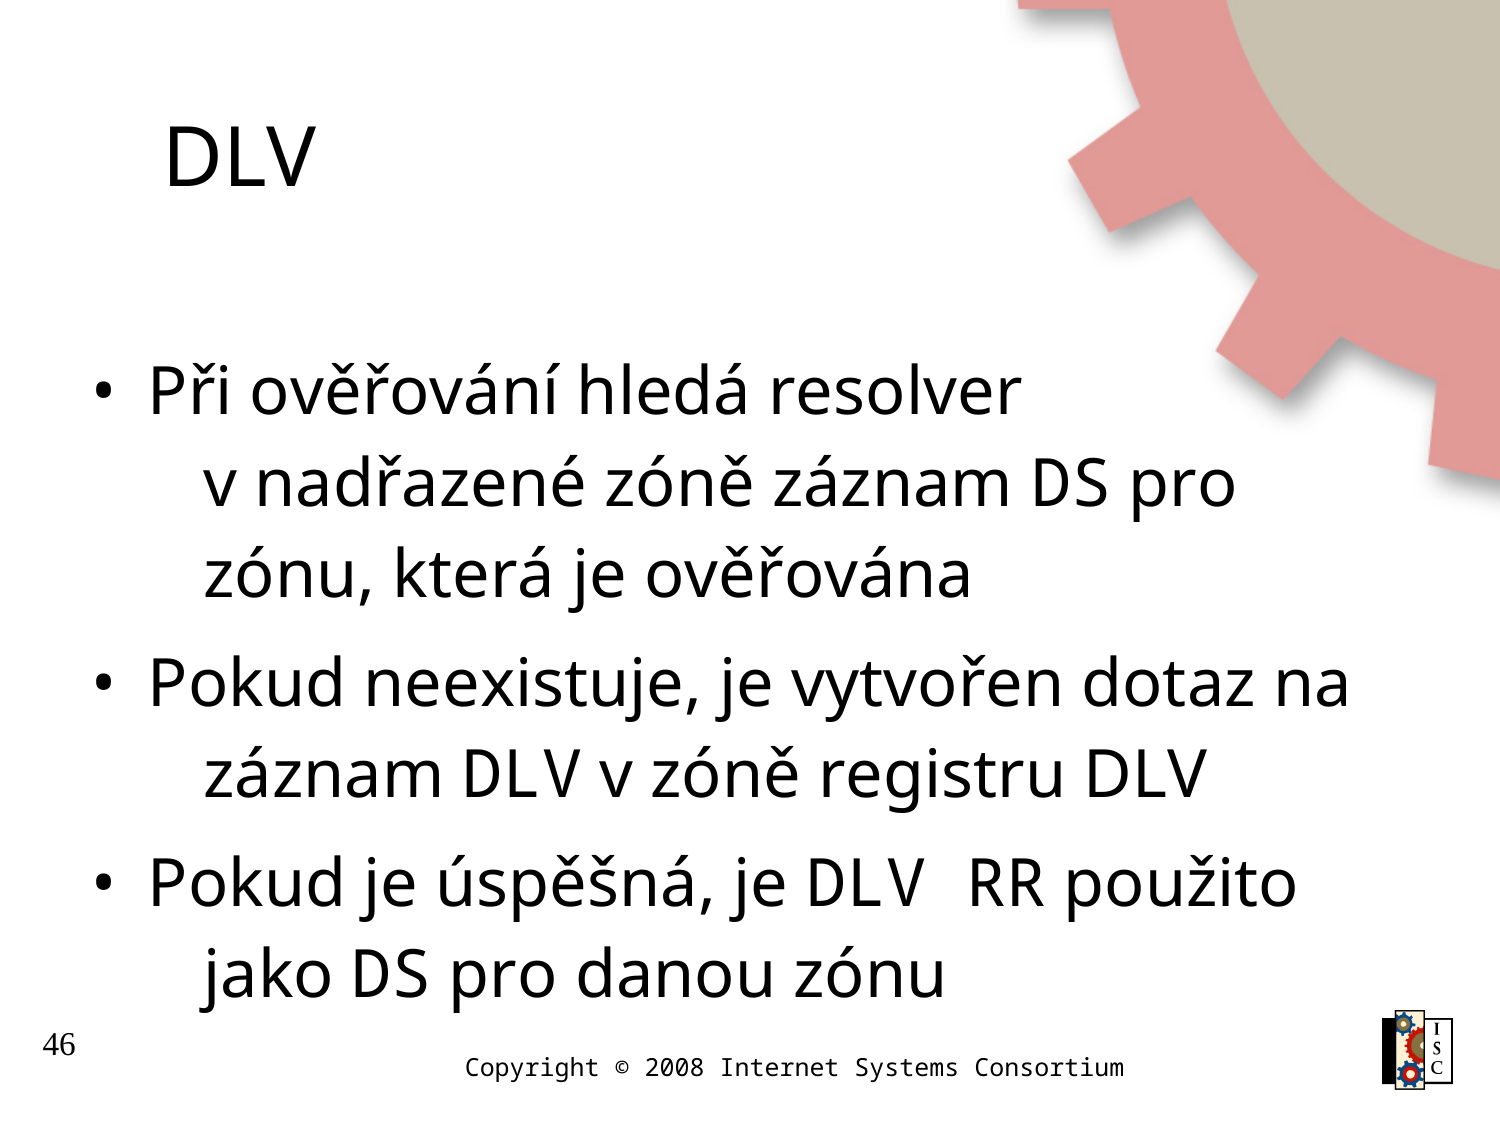

# DLV
Při ověřování hledá resolver v nadřazené zóně záznam DS pro zónu, která je ověřována
Pokud neexistuje, je vytvořen dotaz na záznam DLV v zóně registru DLV
Pokud je úspěšná, je DLV RR použito jako DS pro danou zónu